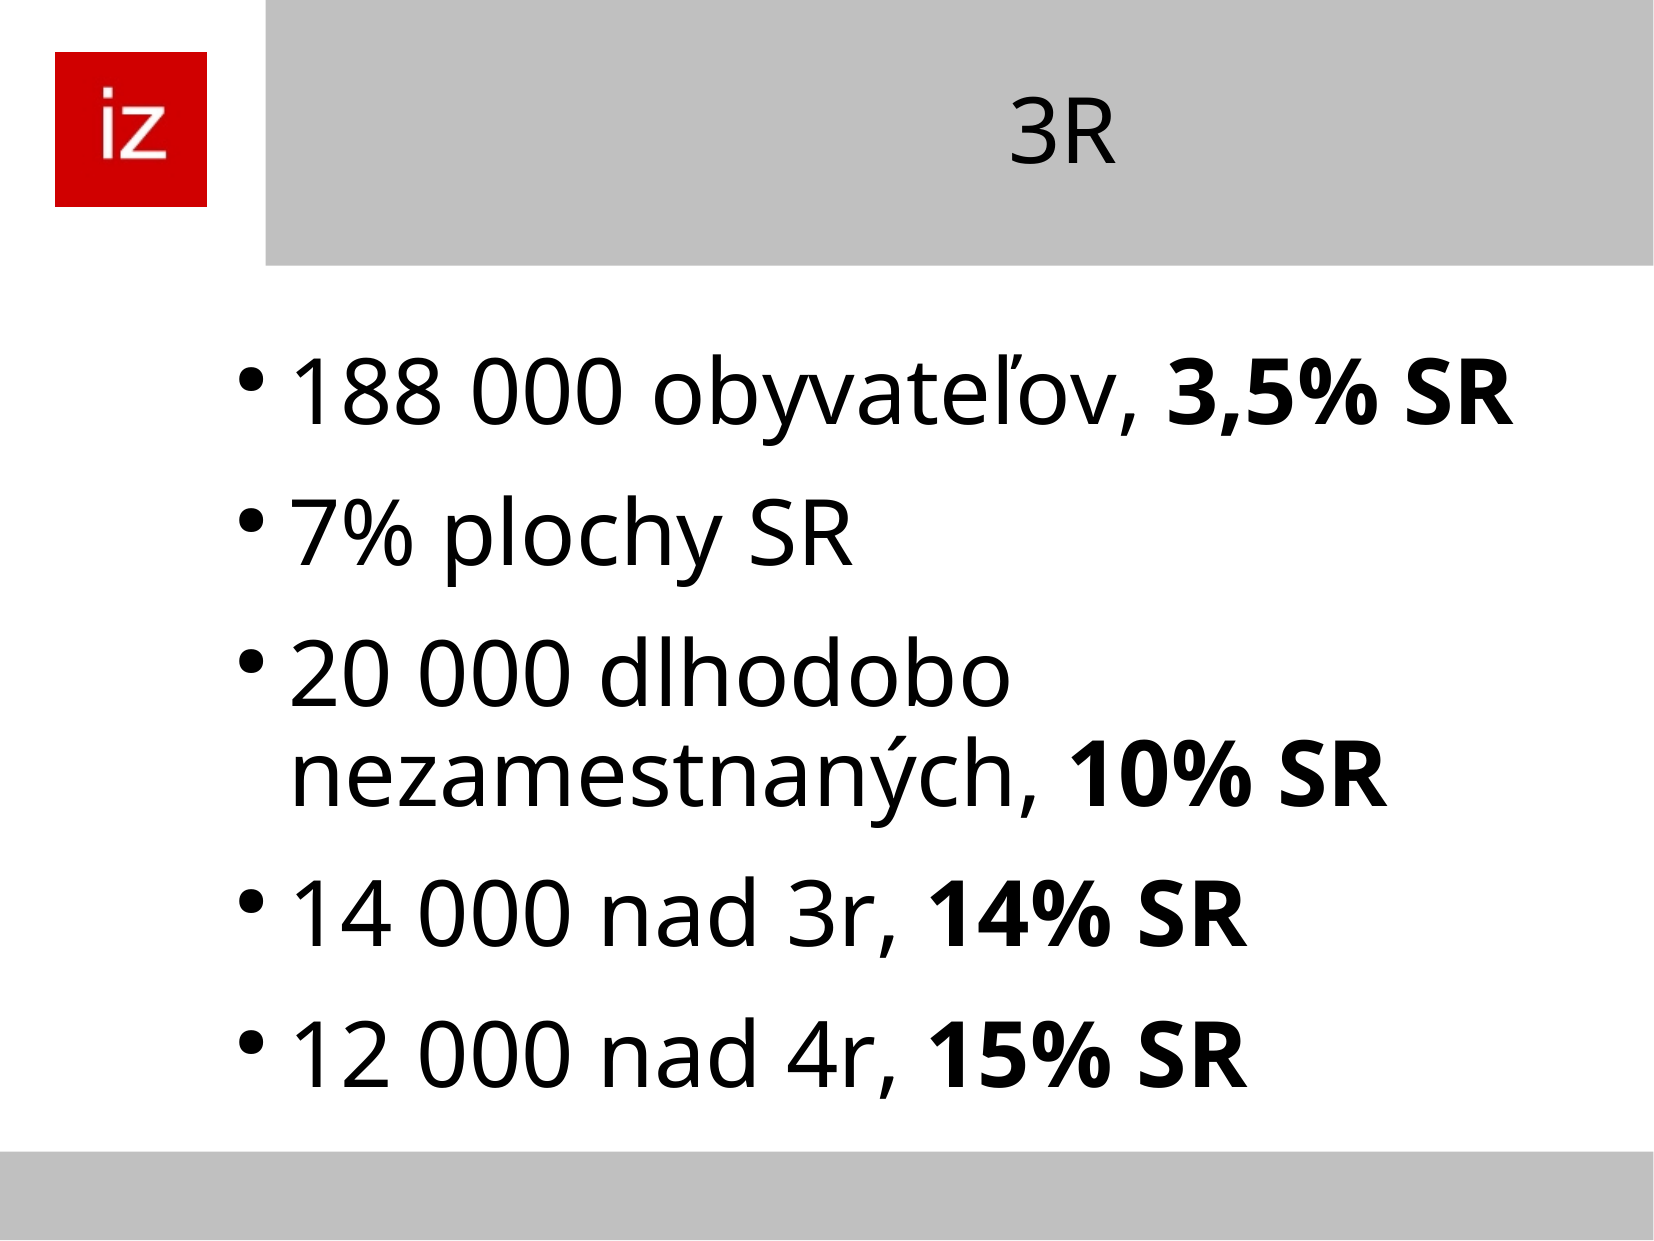

# 3R
188 000 obyvateľov, 3,5% SR
7% plochy SR
20 000 dlhodobo nezamestnaných, 10% SR
14 000 nad 3r, 14% SR
12 000 nad 4r, 15% SR